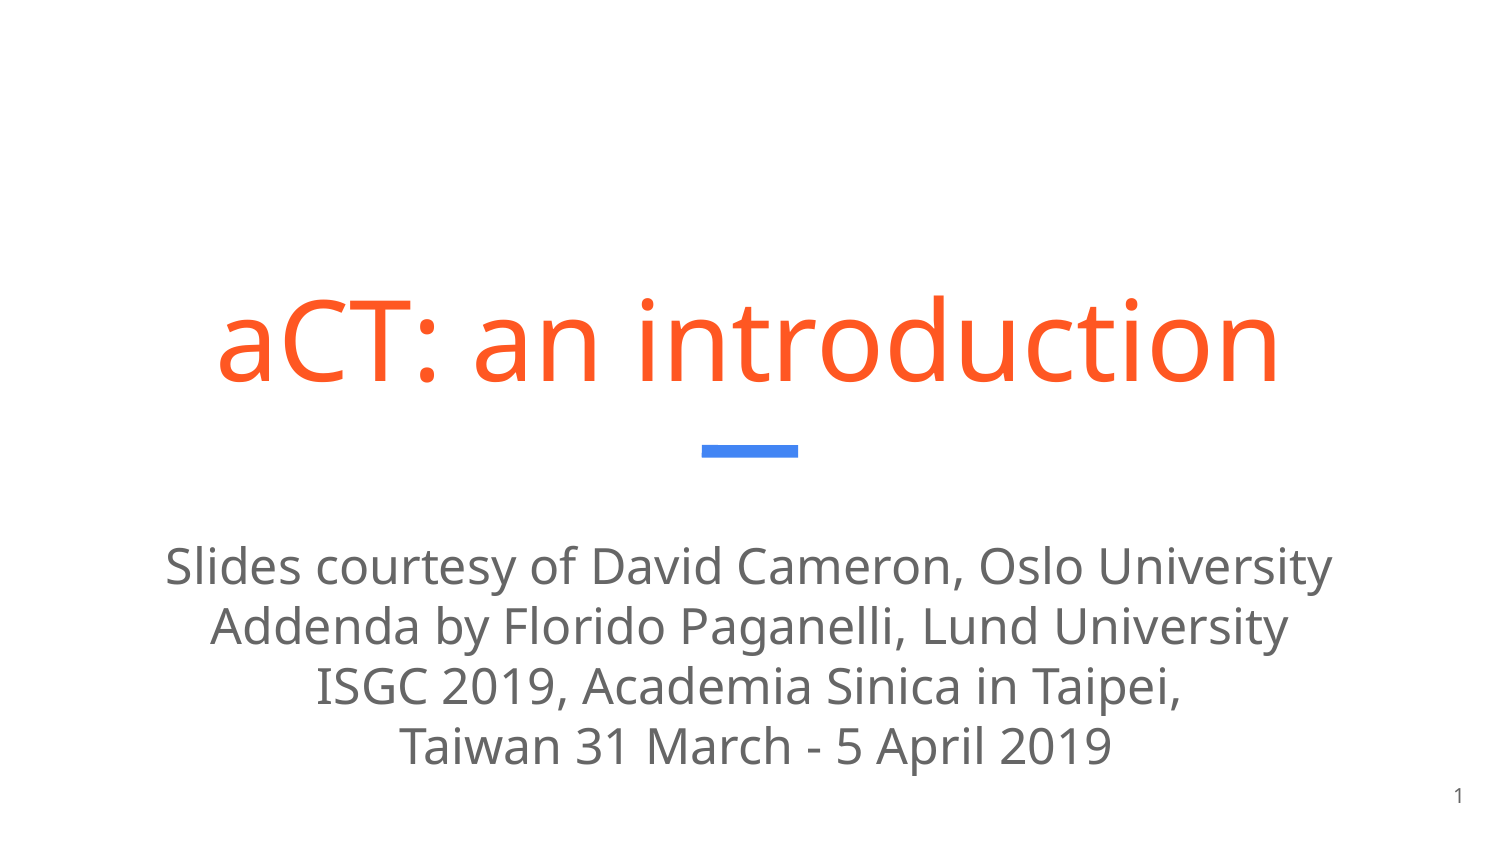

# aCT: an introduction
Slides courtesy of David Cameron, Oslo University
Addenda by Florido Paganelli, Lund University
ISGC 2019, Academia Sinica in Taipei,
 Taiwan 31 March - 5 April 2019